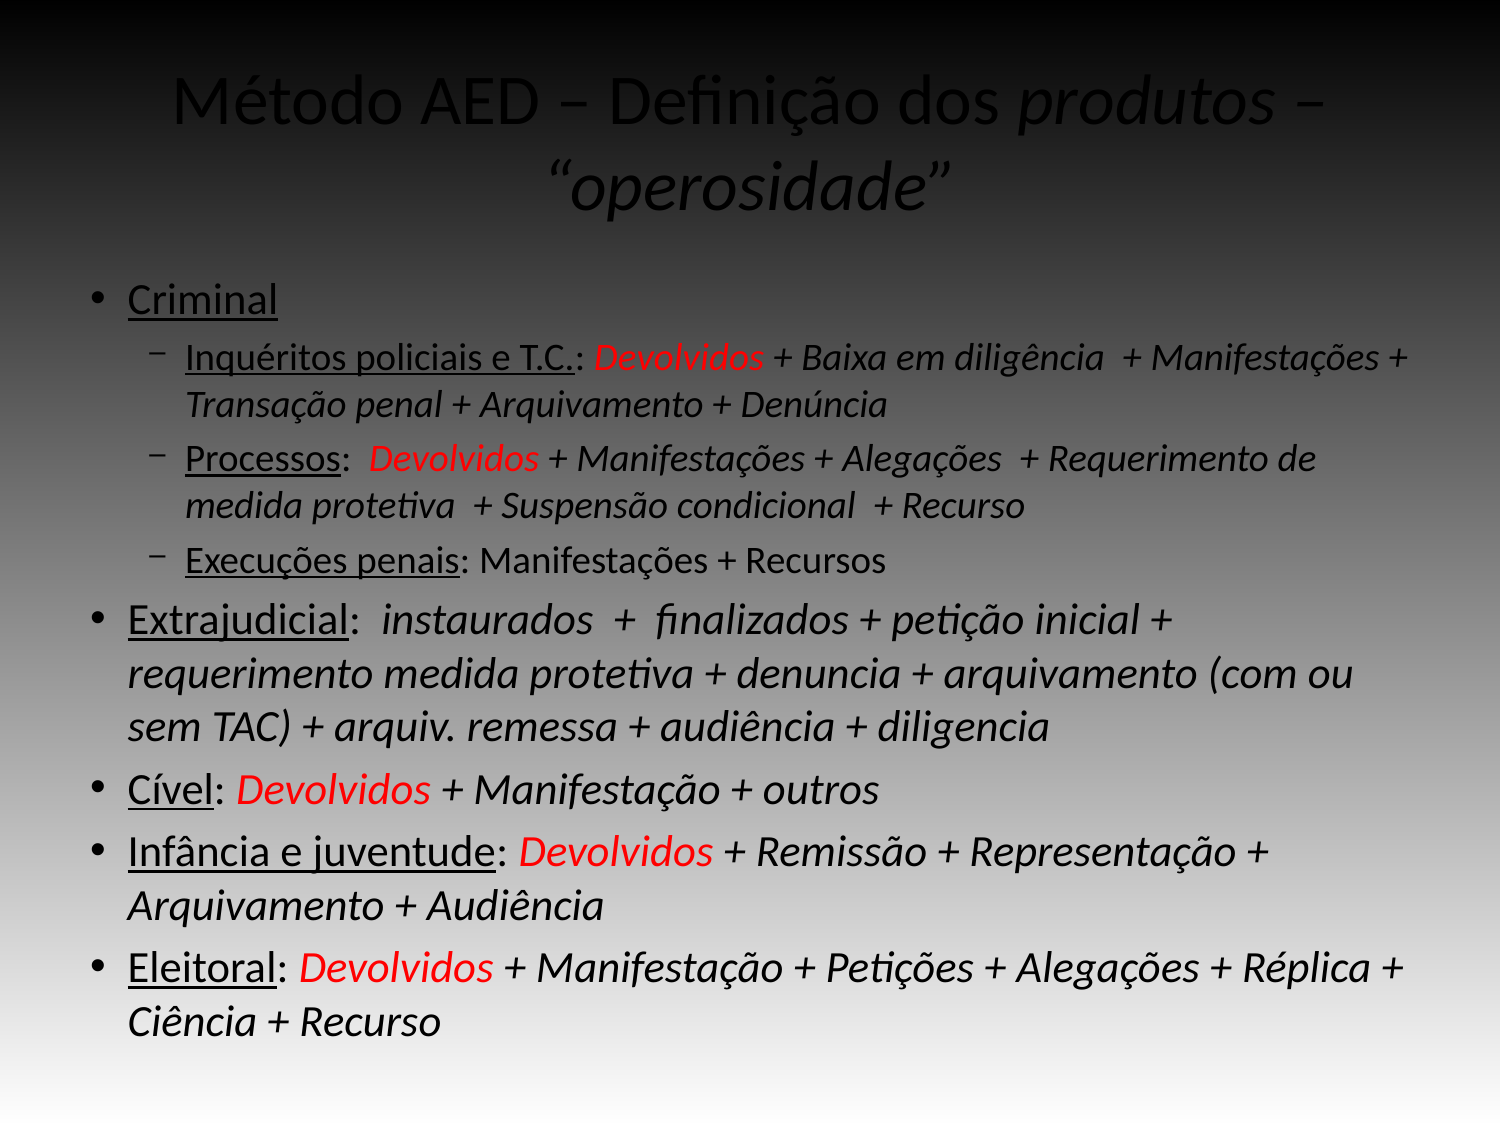

# Método AED – Definição dos produtos – “operosidade”
Criminal
Inquéritos policiais e T.C.: Devolvidos + Baixa em diligência + Manifestações + Transação penal + Arquivamento + Denúncia
Processos: Devolvidos + Manifestações + Alegações + Requerimento de medida protetiva + Suspensão condicional + Recurso
Execuções penais: Manifestações + Recursos
Extrajudicial: instaurados + finalizados + petição inicial + requerimento medida protetiva + denuncia + arquivamento (com ou sem TAC) + arquiv. remessa + audiência + diligencia
Cível: Devolvidos + Manifestação + outros
Infância e juventude: Devolvidos + Remissão + Representação + Arquivamento + Audiência
Eleitoral: Devolvidos + Manifestação + Petições + Alegações + Réplica + Ciência + Recurso